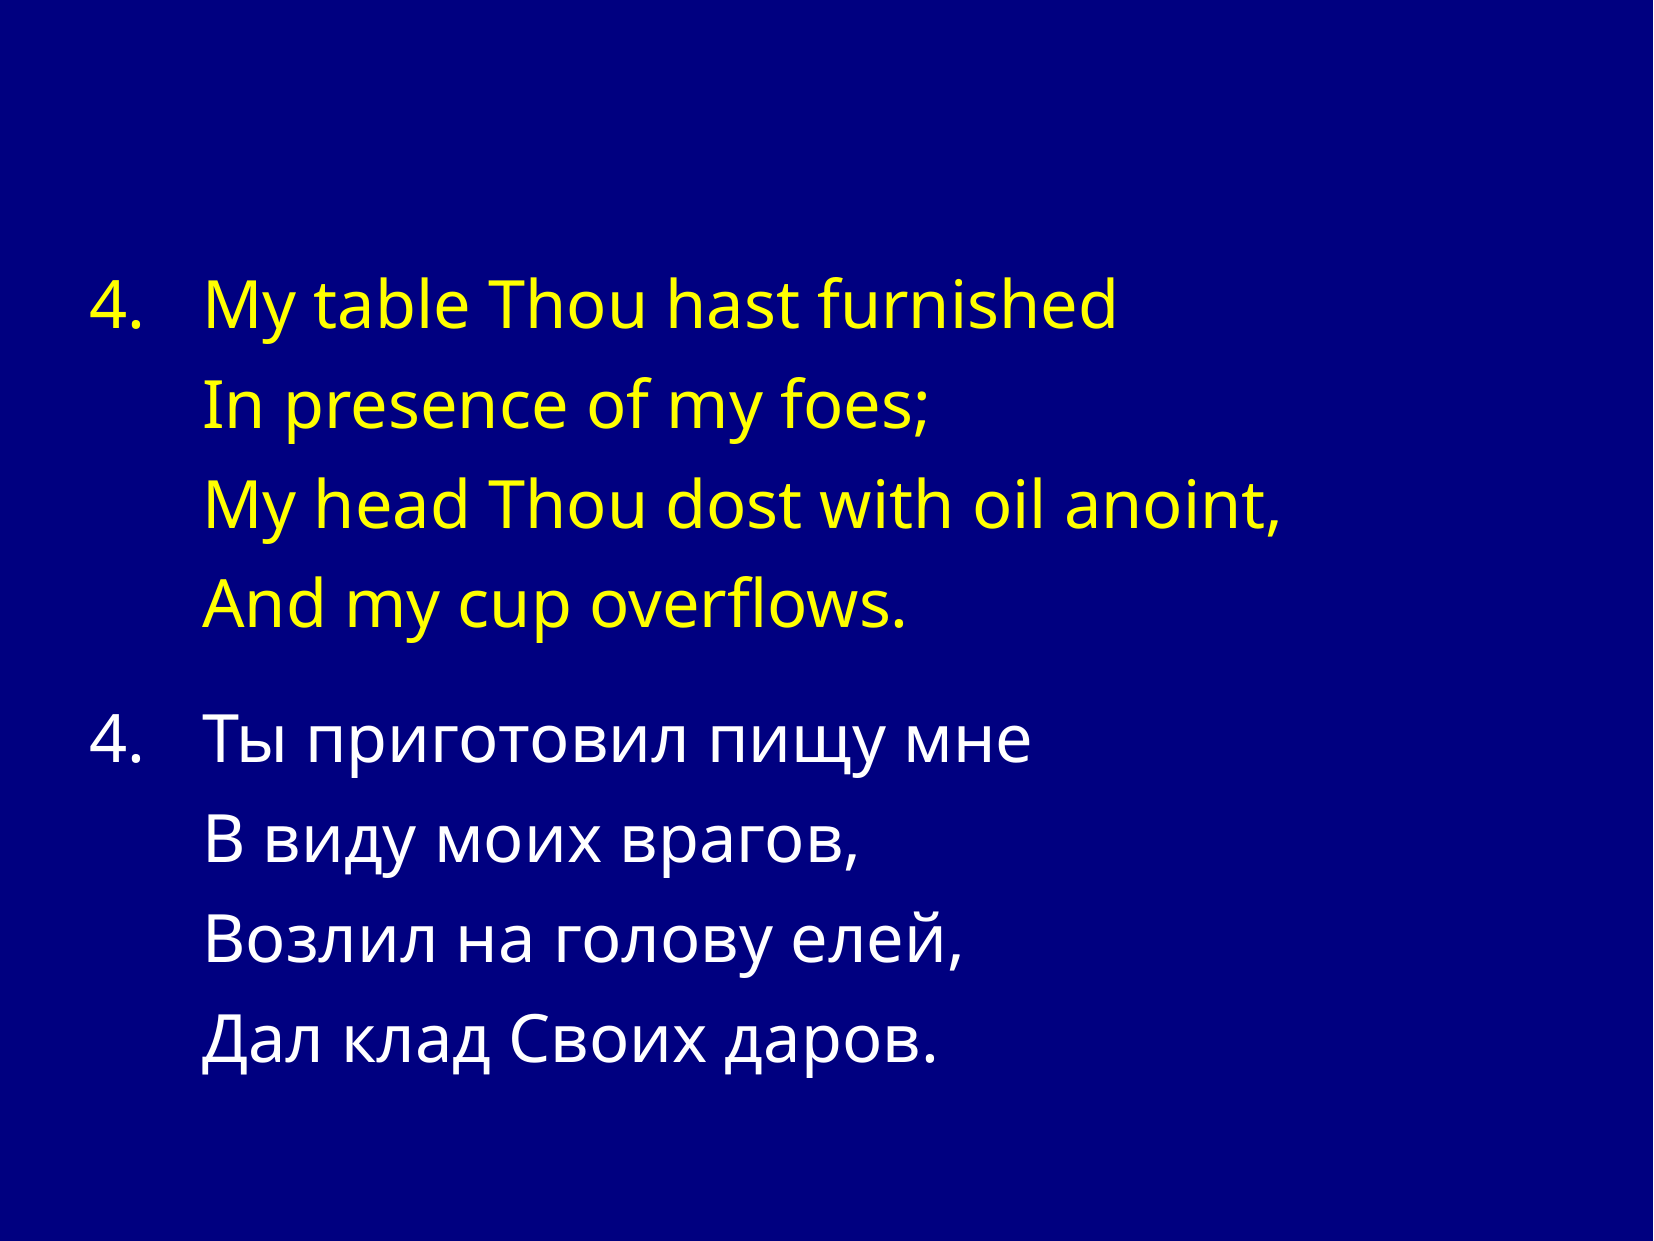

4.	My table Thou hast furnished
	In presence of my foes;
	My head Thou dost with oil anoint,
	And my cup overflows.
4.	Ты приготовил пищу мне
	В виду моих врагов,
	Возлил на голову елей,
	Дал клад Своих даров.